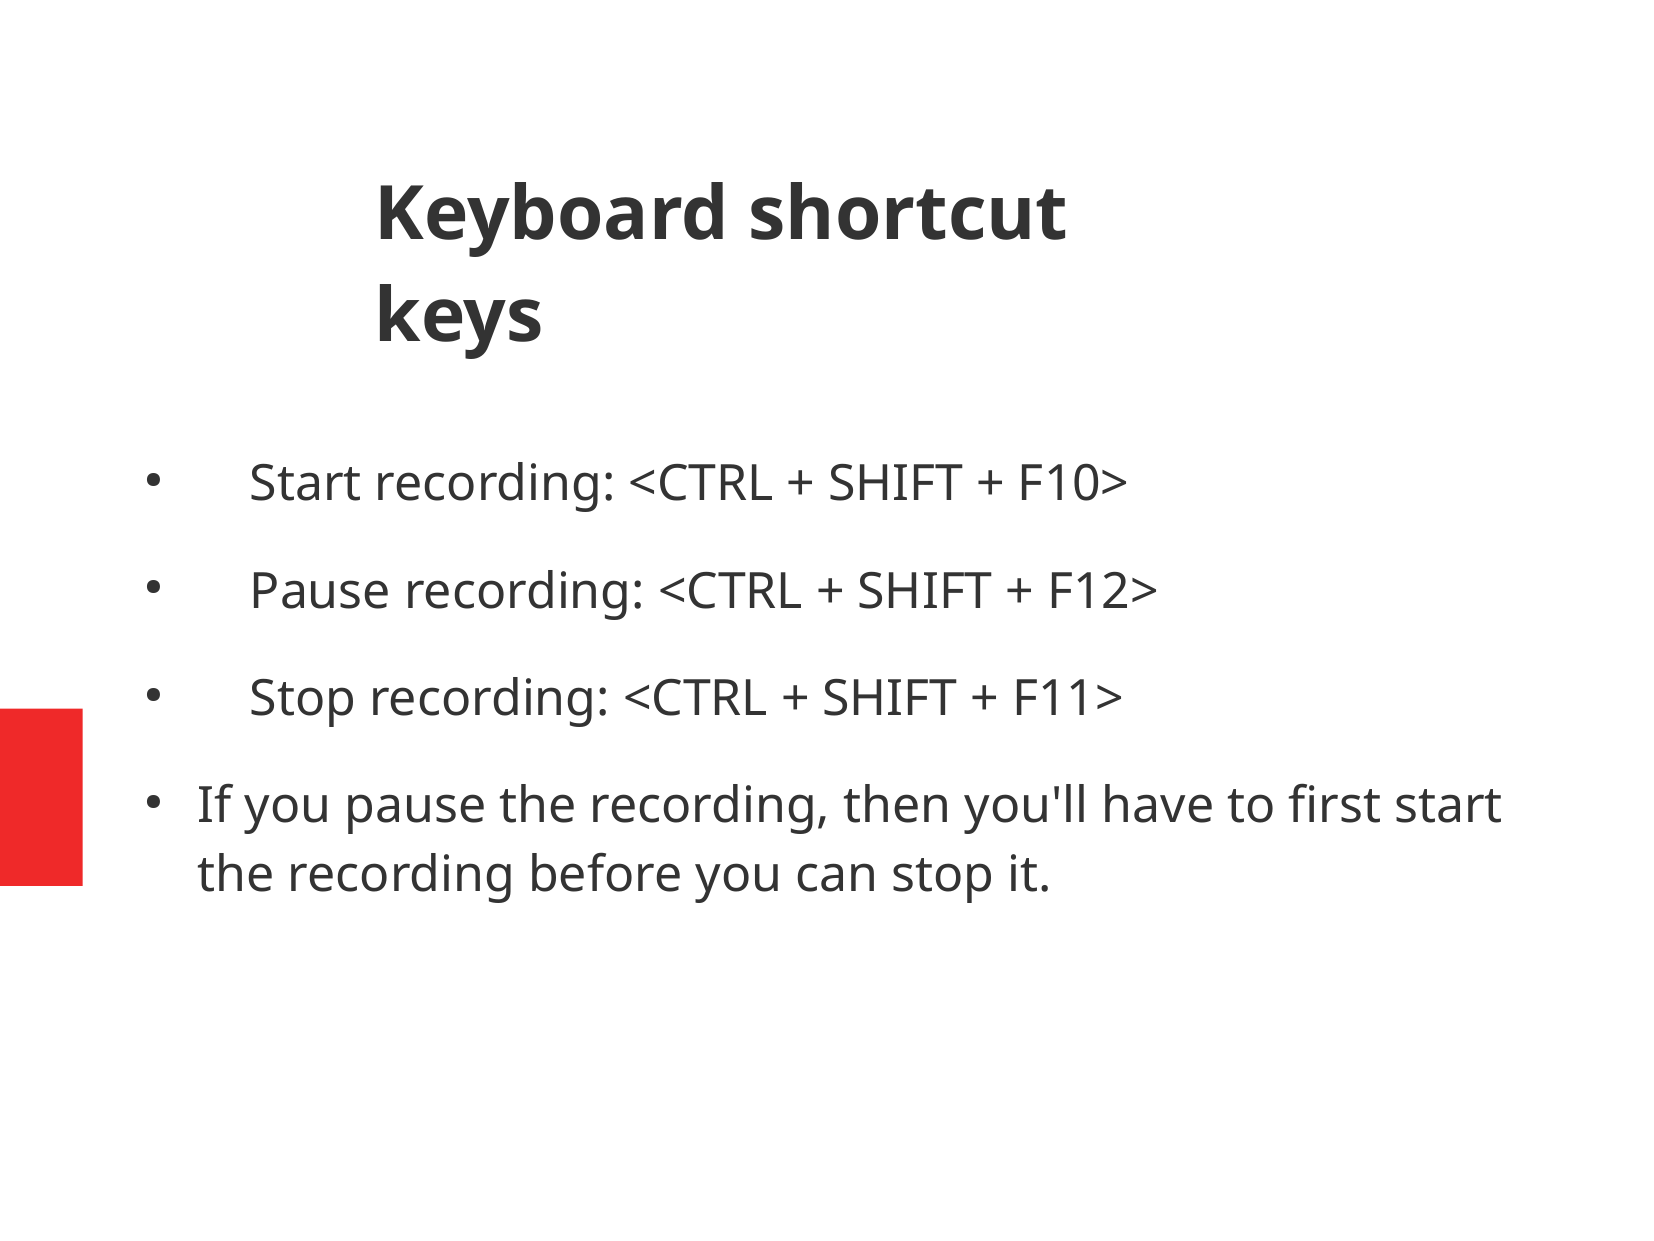

# Keyboard shortcut keys
 Start recording: <CTRL + SHIFT + F10>
 Pause recording: <CTRL + SHIFT + F12>
 Stop recording: <CTRL + SHIFT + F11>
If you pause the recording, then you'll have to first start the recording before you can stop it.